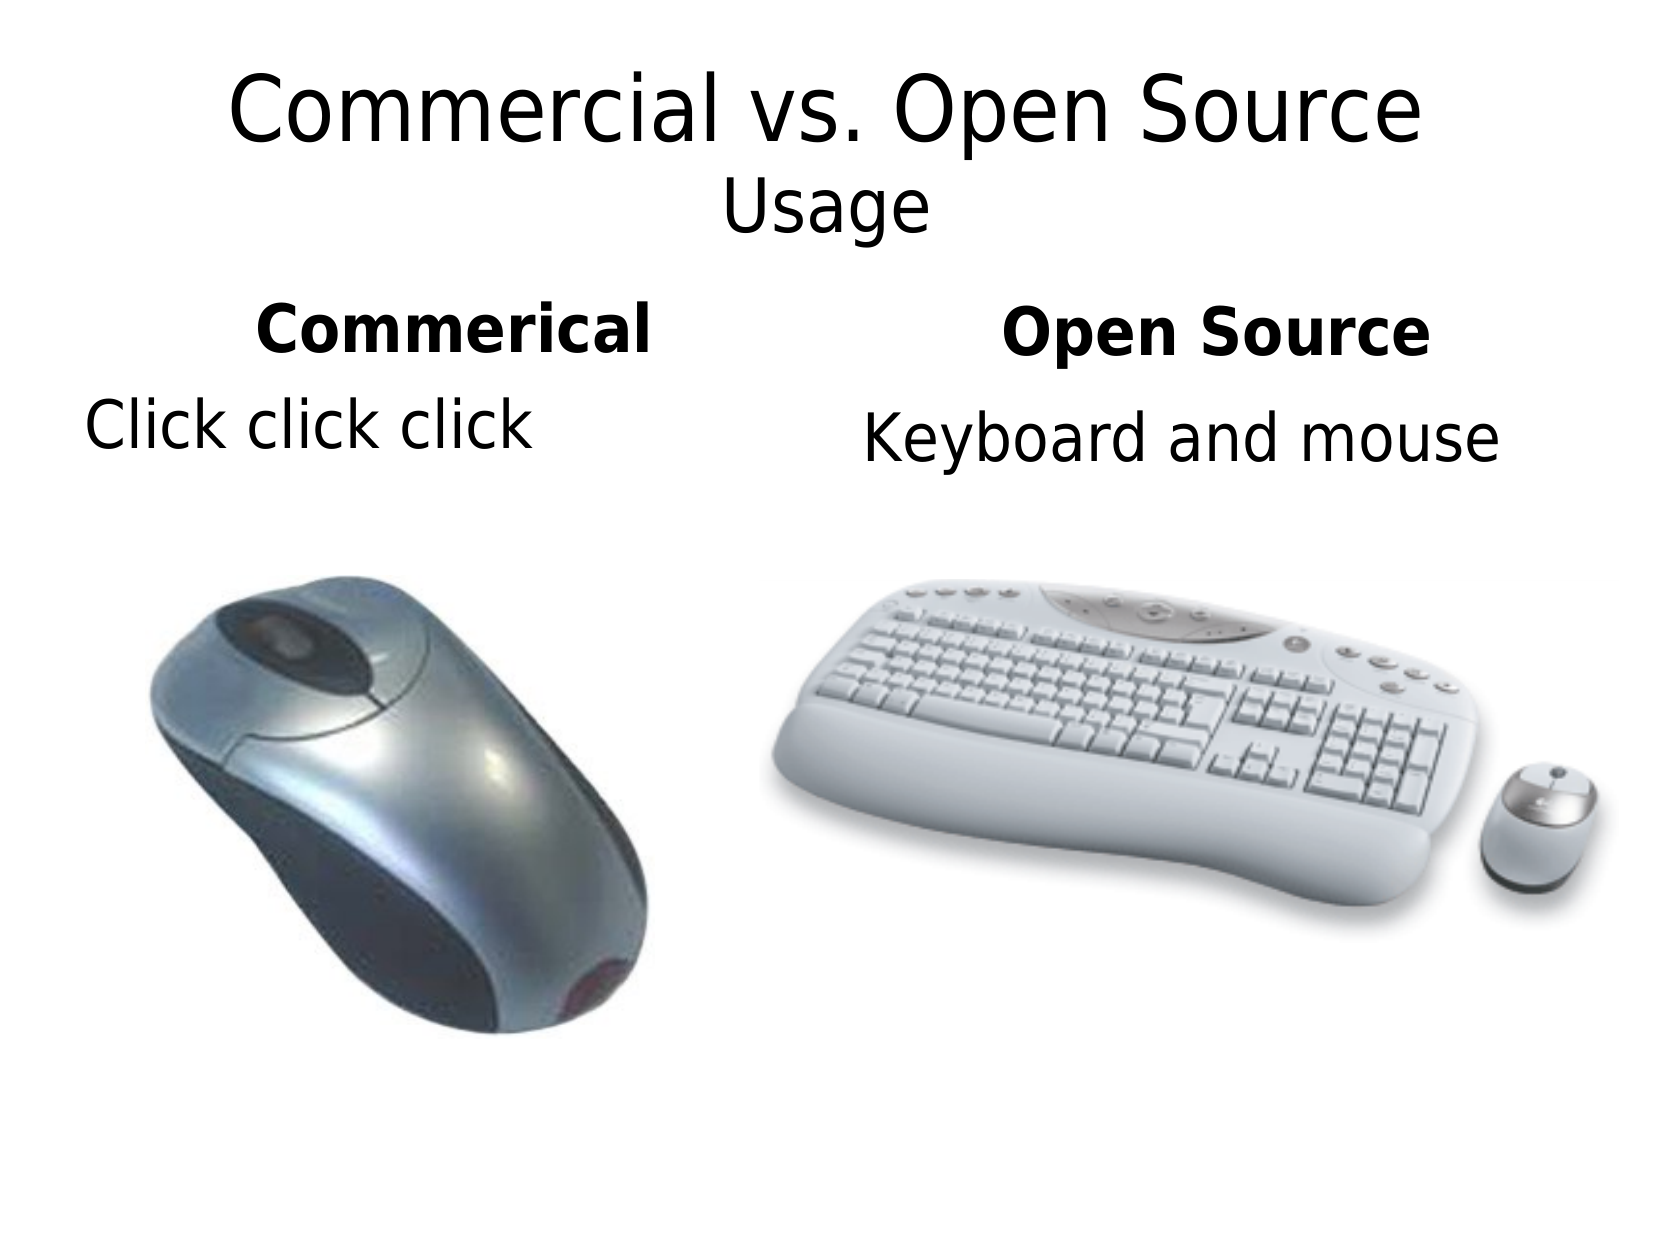

# Commercial vs. Open Source Usage
Commerical
Open Source
Click click click
Keyboard and mouse